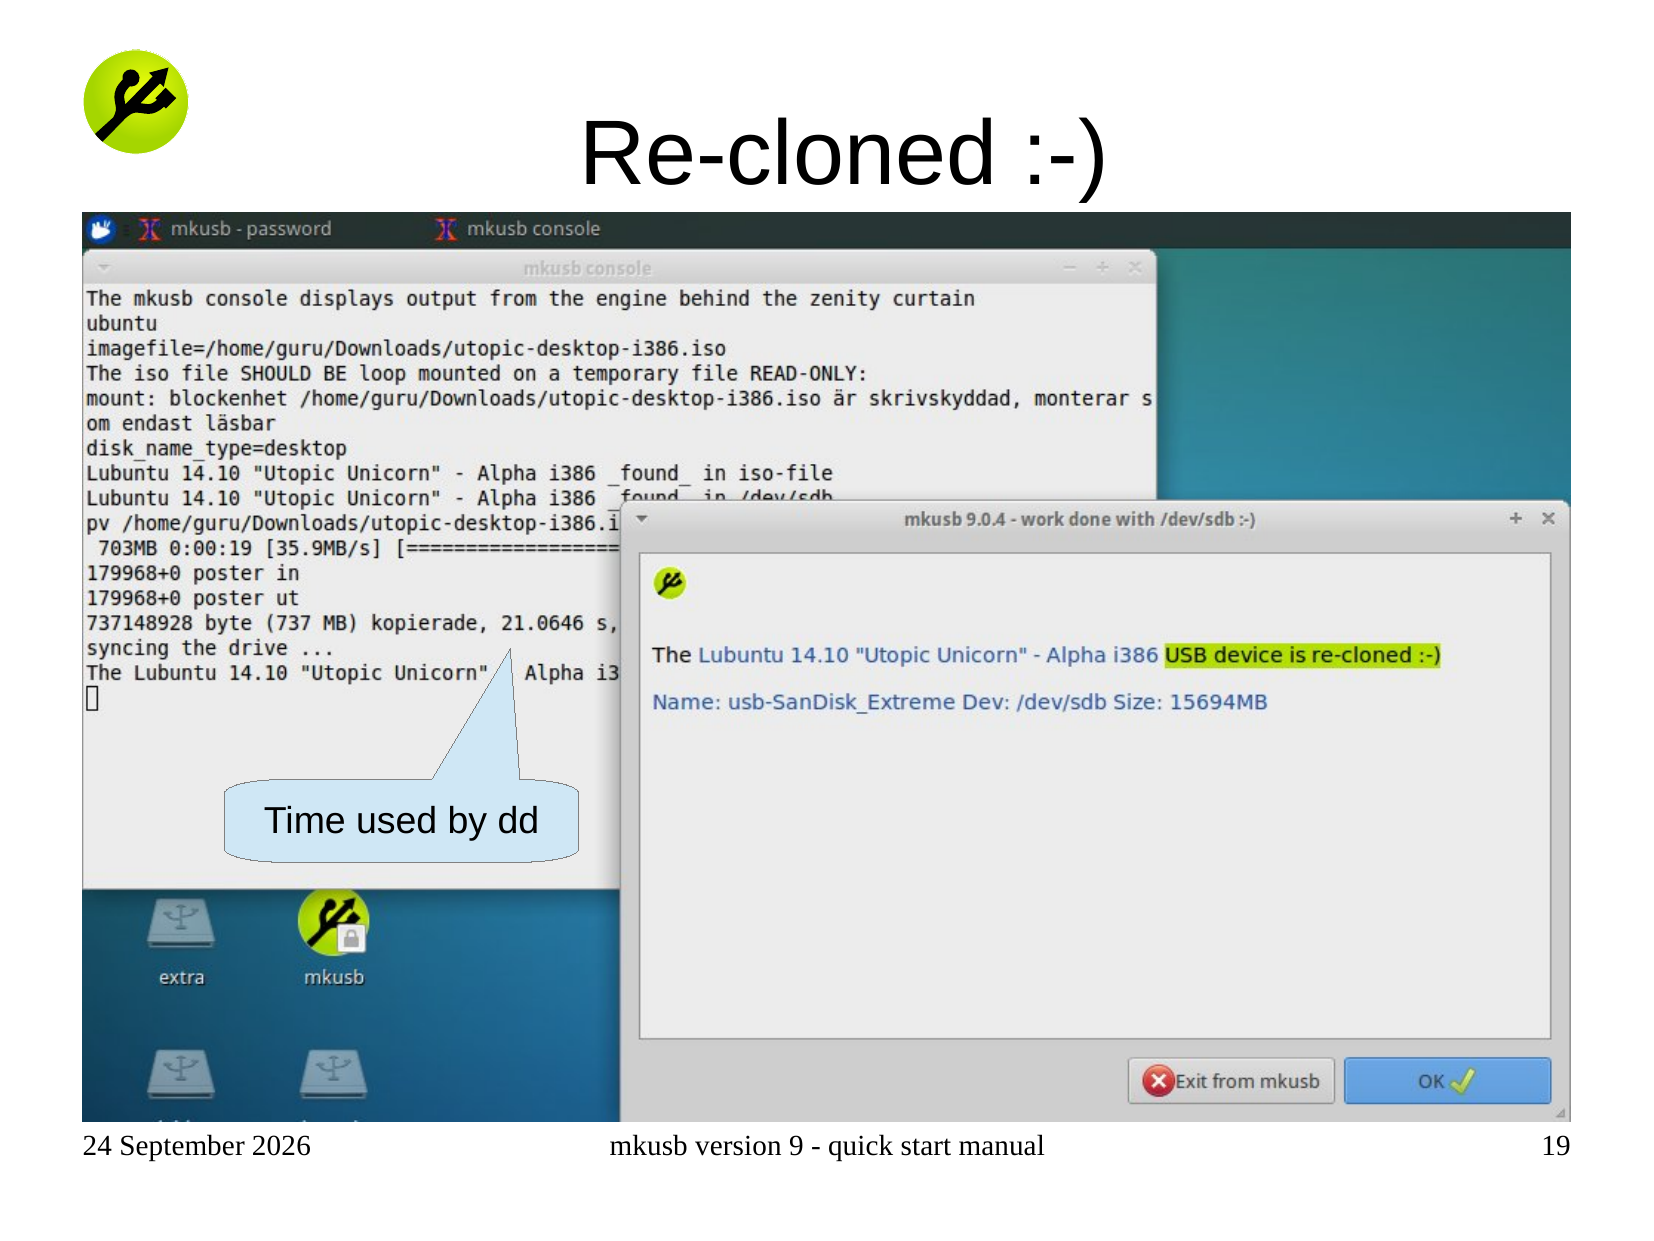

# Re-cloned :-)
Time used by dd
mkusb version 9 - quick start manual
19